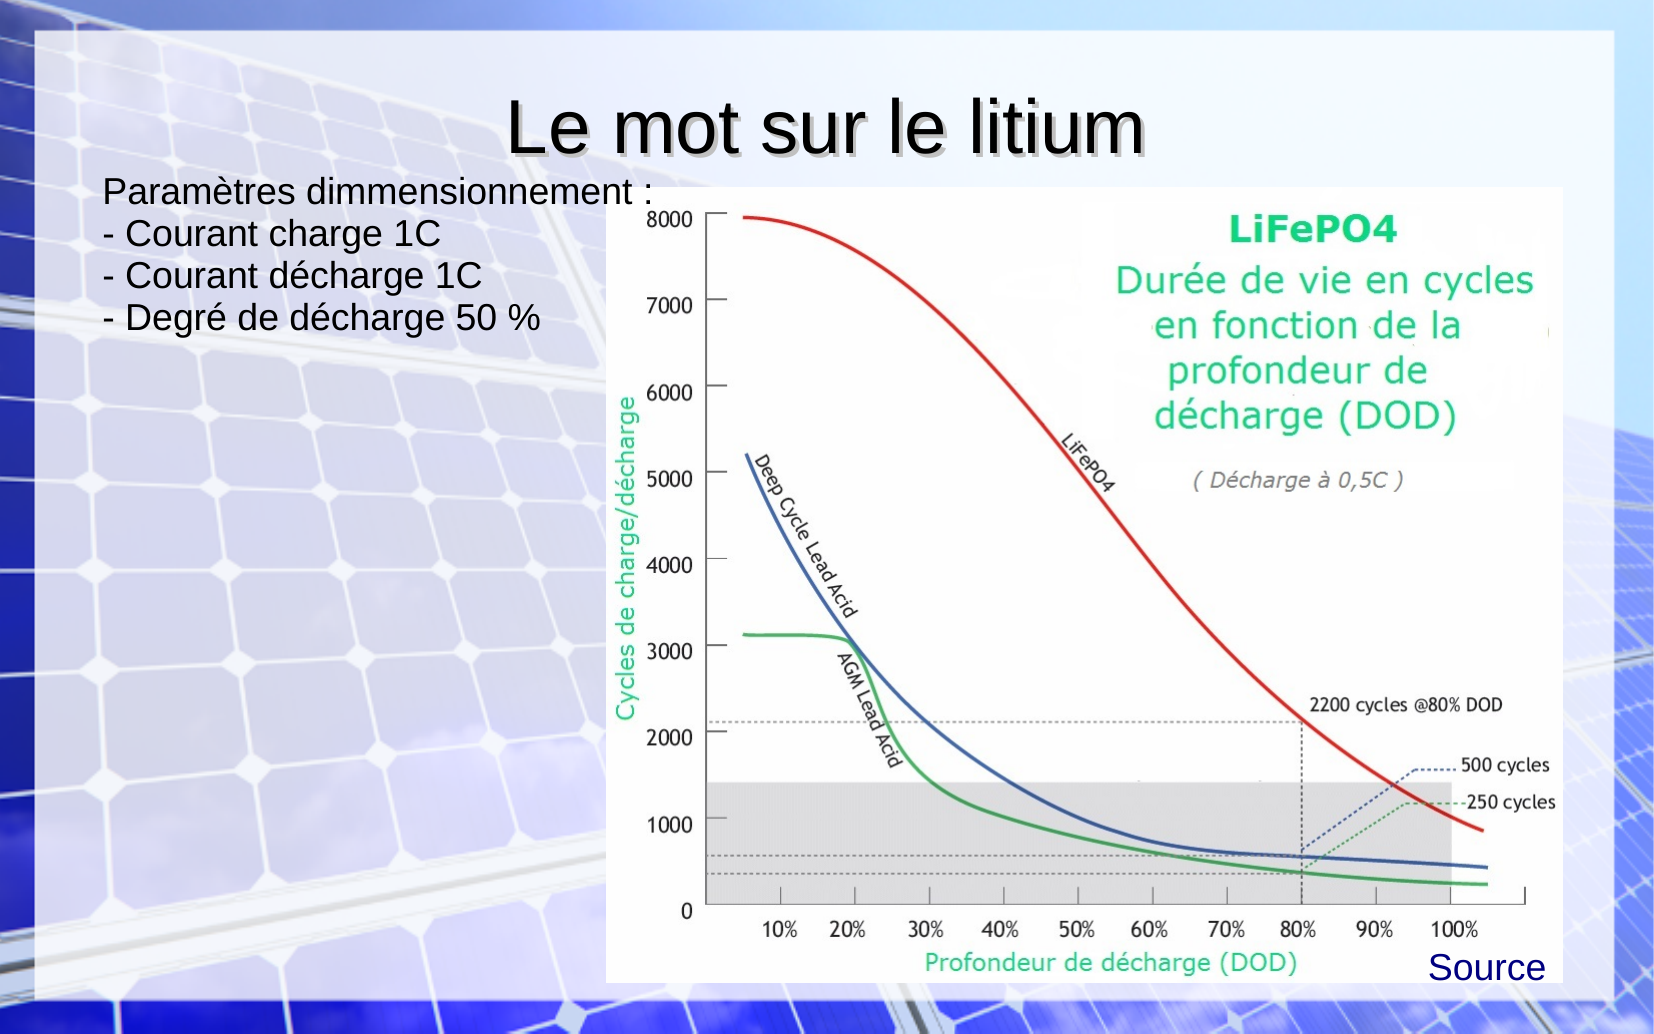

# Le mot sur le litium
Paramètres dimmensionnement :
- Courant charge 1C
- Courant décharge 1C
- Degré de décharge 50 %
Source